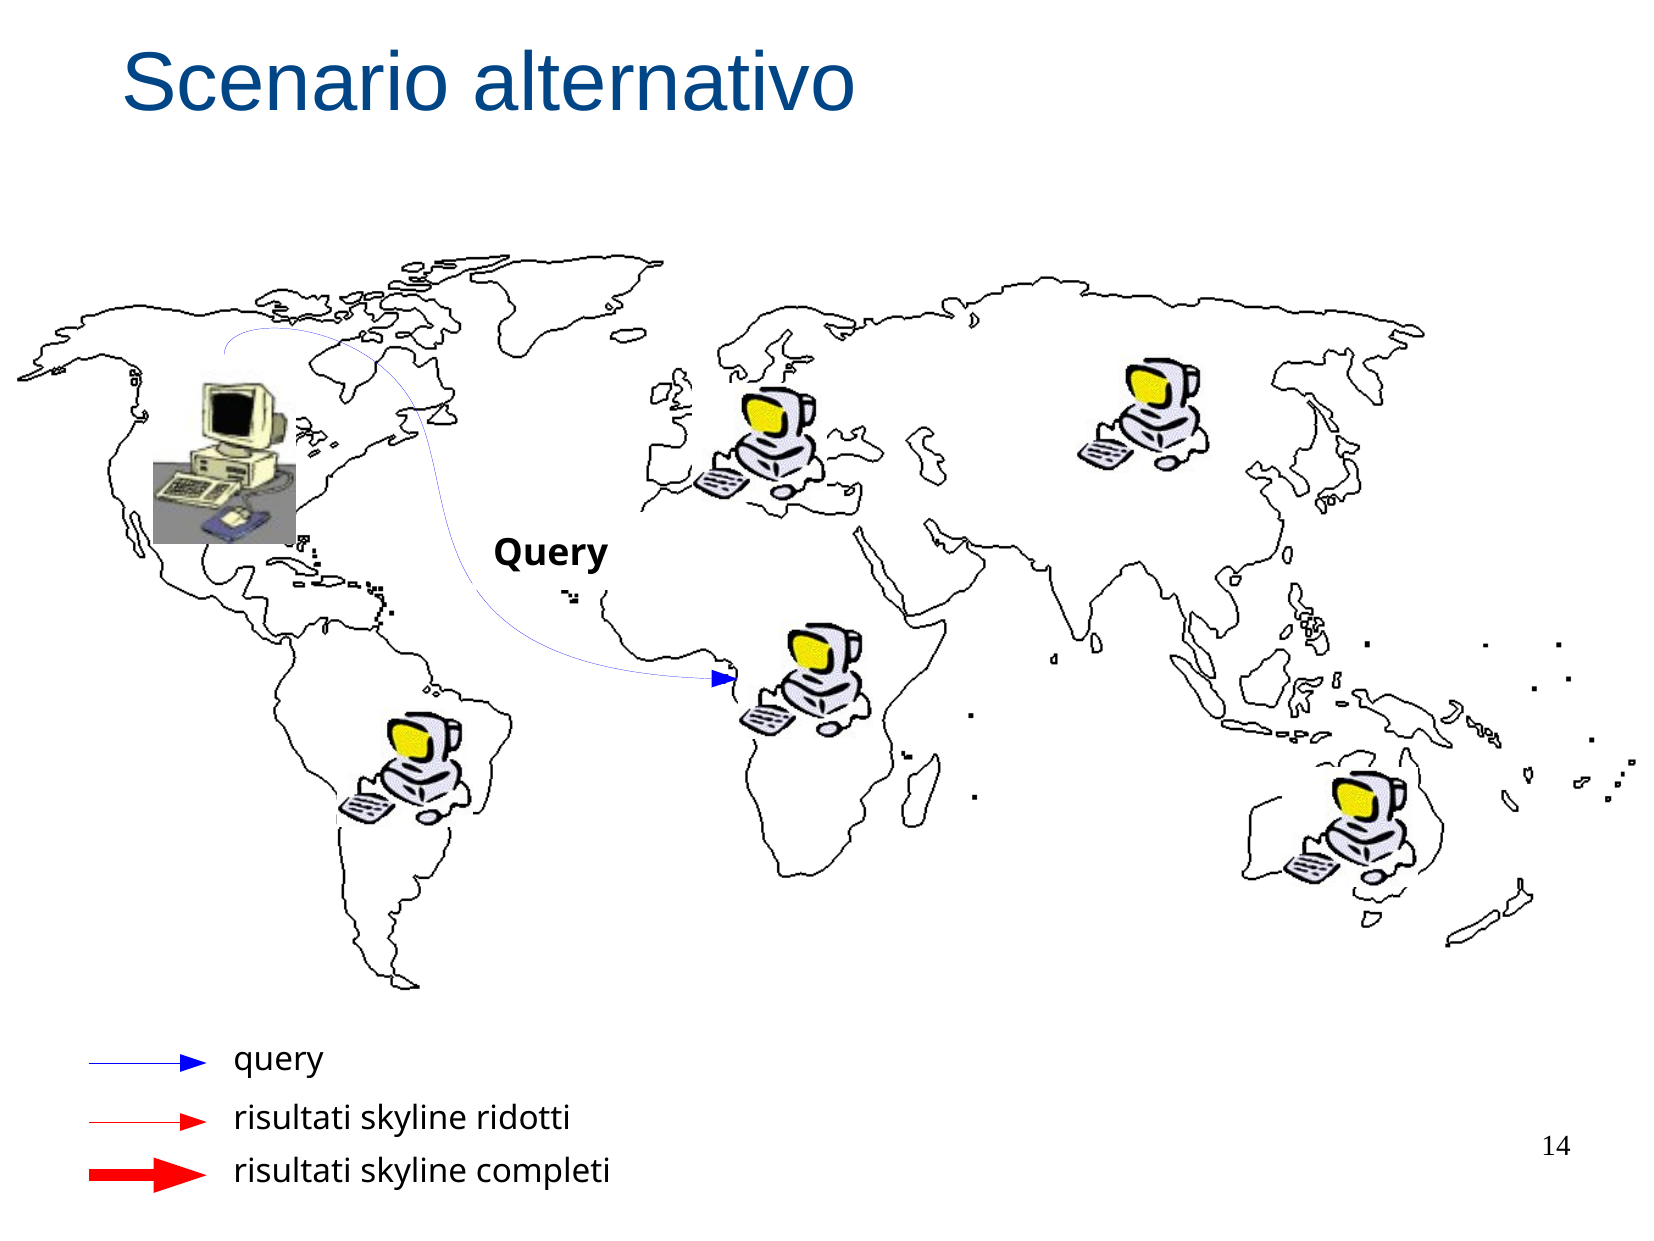

# Scenario alternativo
Query
query
risultati skyline ridotti
14
risultati skyline completi